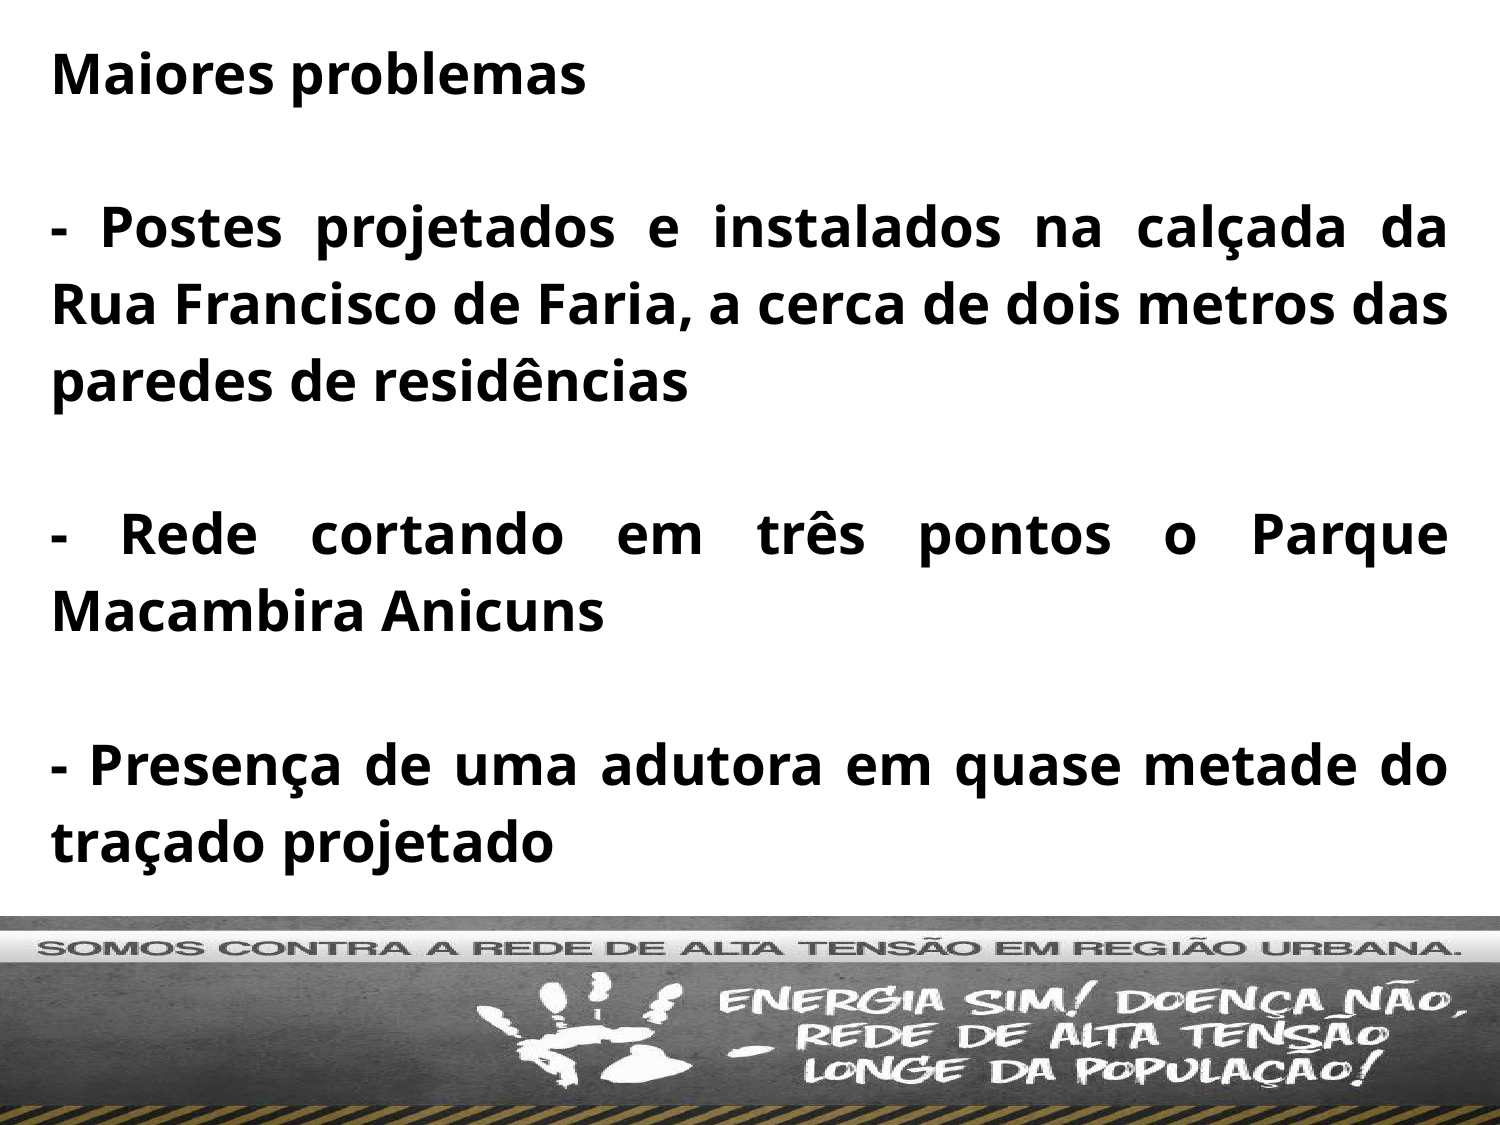

Maiores problemas
- Postes projetados e instalados na calçada da Rua Francisco de Faria, a cerca de dois metros das paredes de residências
- Rede cortando em três pontos o Parque Macambira Anicuns
- Presença de uma adutora em quase metade do traçado projetado